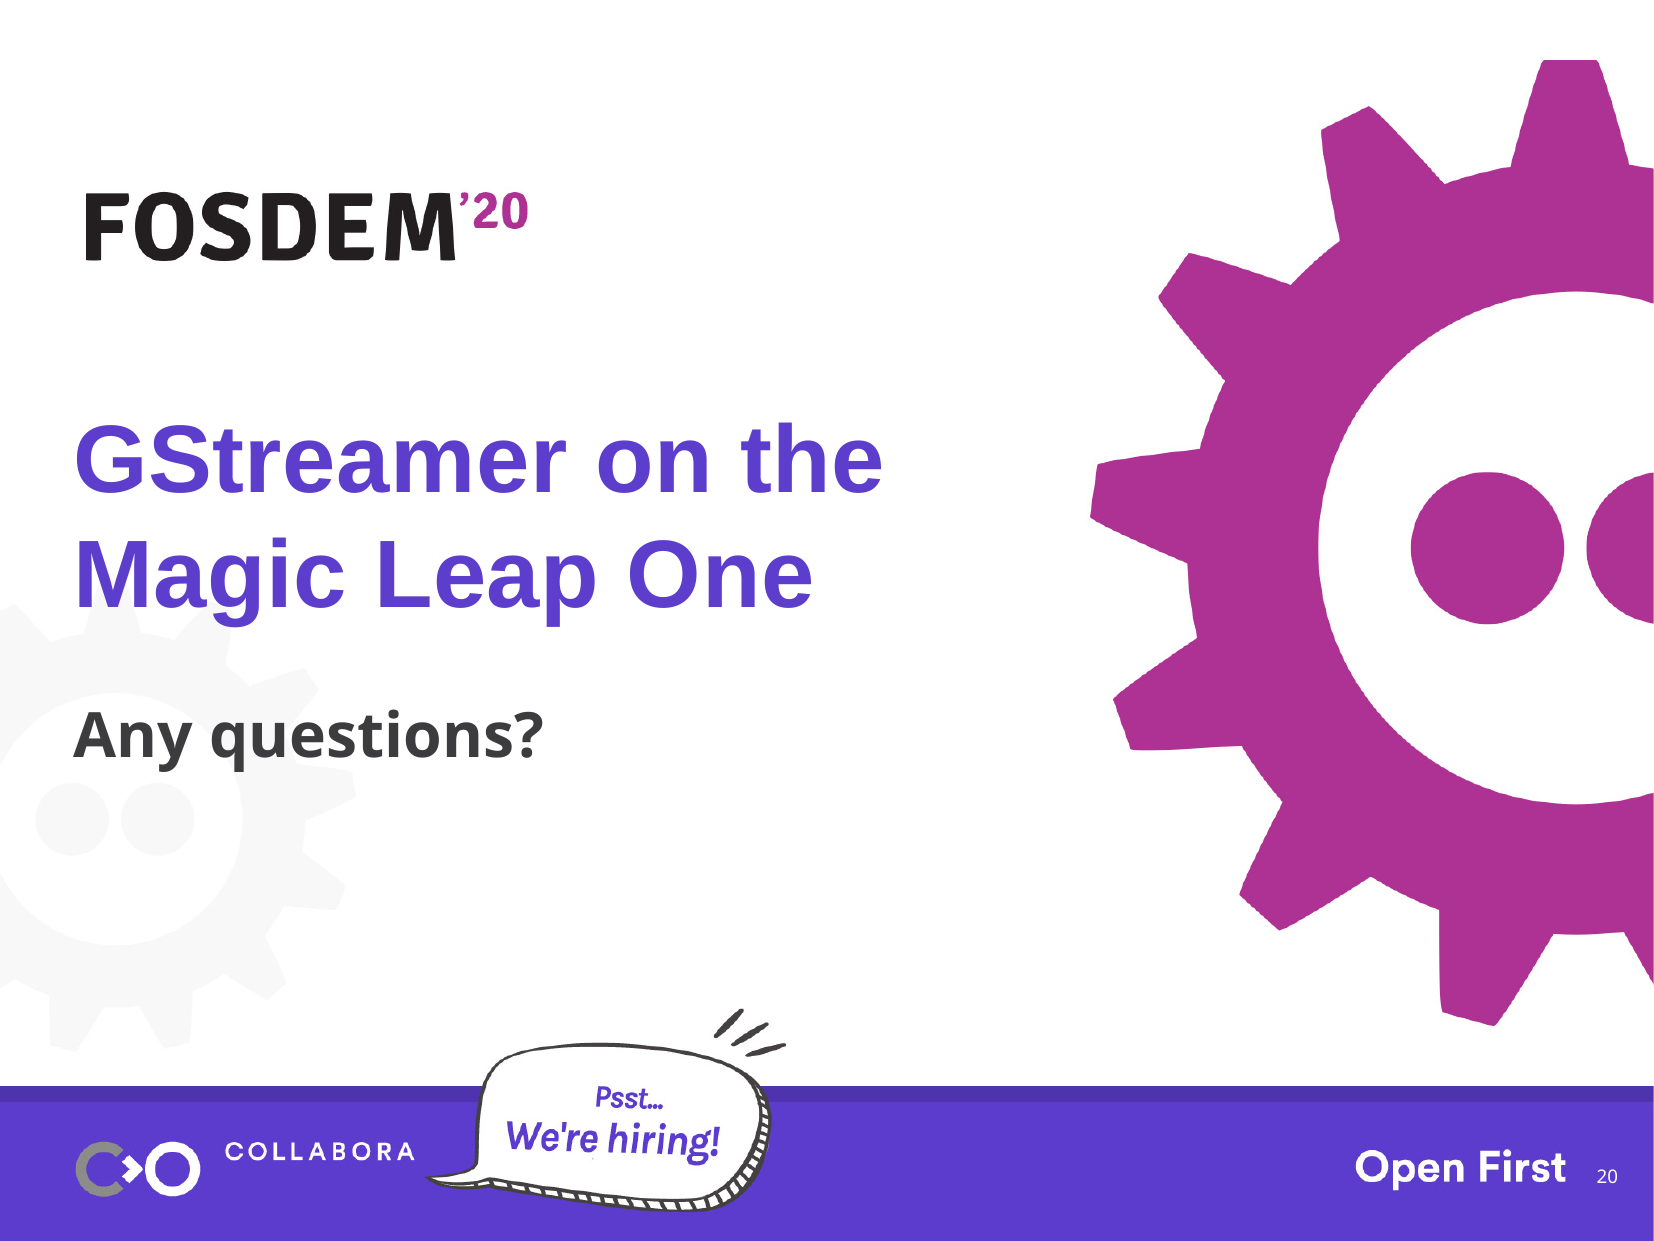

# GStreamer on the Magic Leap One
Any questions?